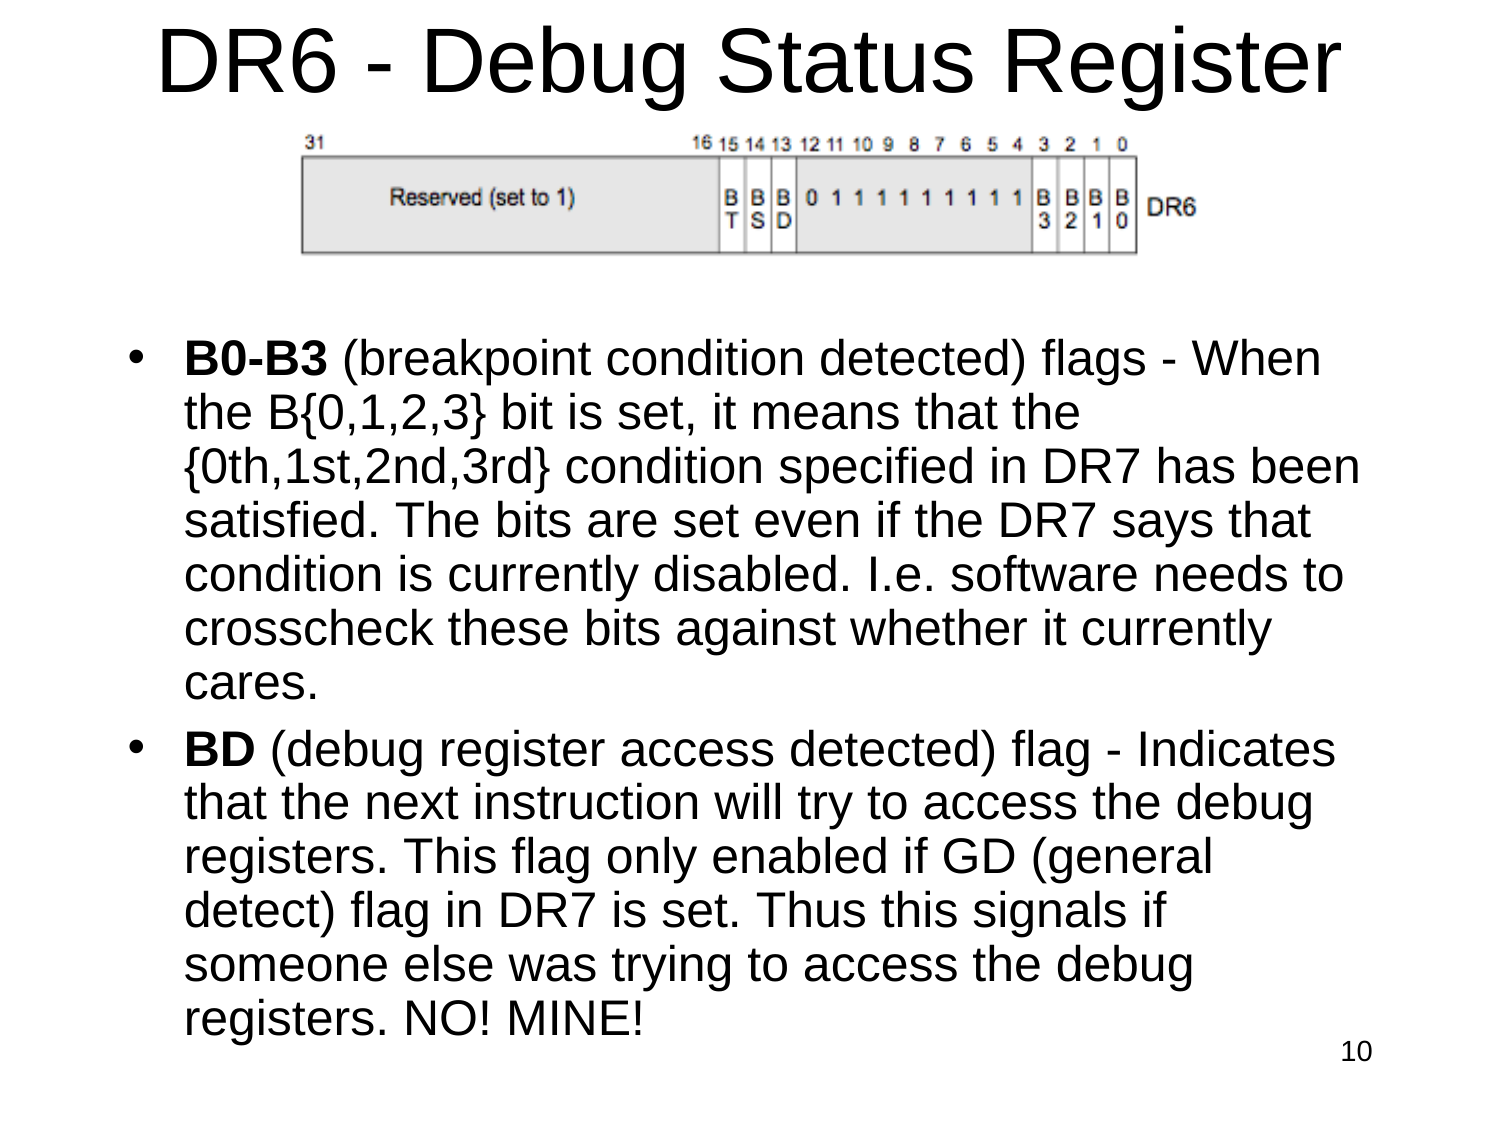

# DR6 - Debug Status Register
B0-B3 (breakpoint condition detected) flags - When the B{0,1,2,3} bit is set, it means that the {0th,1st,2nd,3rd} condition specified in DR7 has been satisfied. The bits are set even if the DR7 says that condition is currently disabled. I.e. software needs to crosscheck these bits against whether it currently cares.
BD (debug register access detected) flag - Indicates that the next instruction will try to access the debug registers. This flag only enabled if GD (general detect) flag in DR7 is set. Thus this signals if someone else was trying to access the debug registers. NO! MINE!